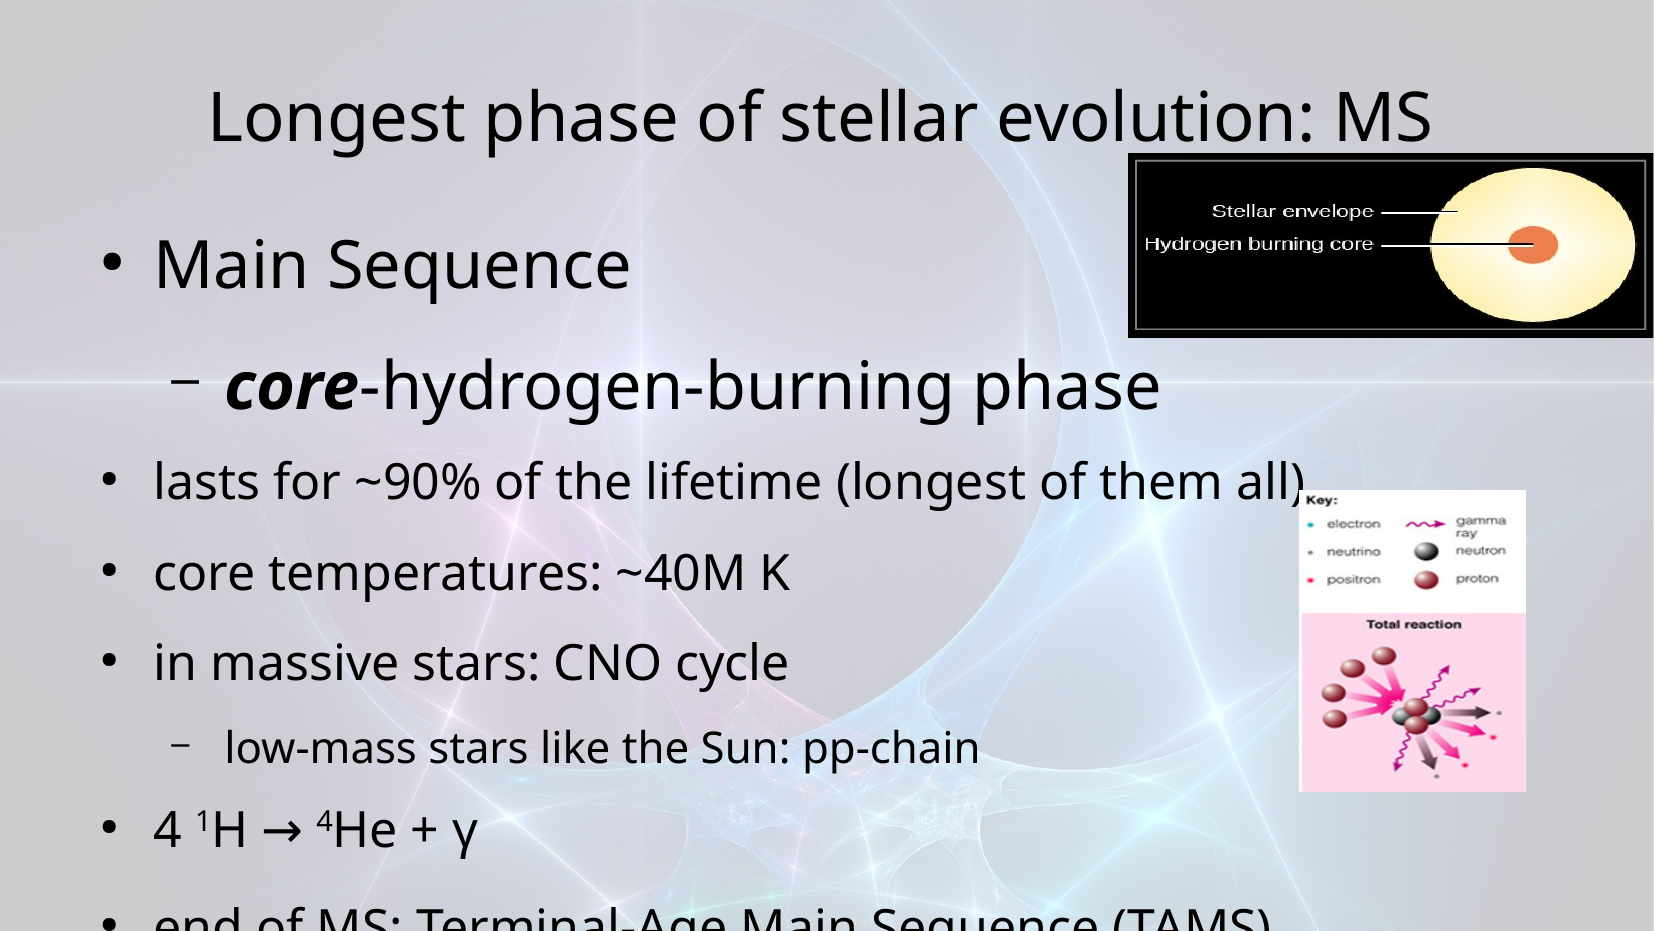

# Longest phase of stellar evolution: MS
Main Sequence
core-hydrogen-burning phase
lasts for ~90% of the lifetime (longest of them all)
core temperatures: ~40M K
in massive stars: CNO cycle
low-mass stars like the Sun: pp-chain
4 1H → 4He + γ
end of MS: Terminal-Age Main Sequence (TAMS)